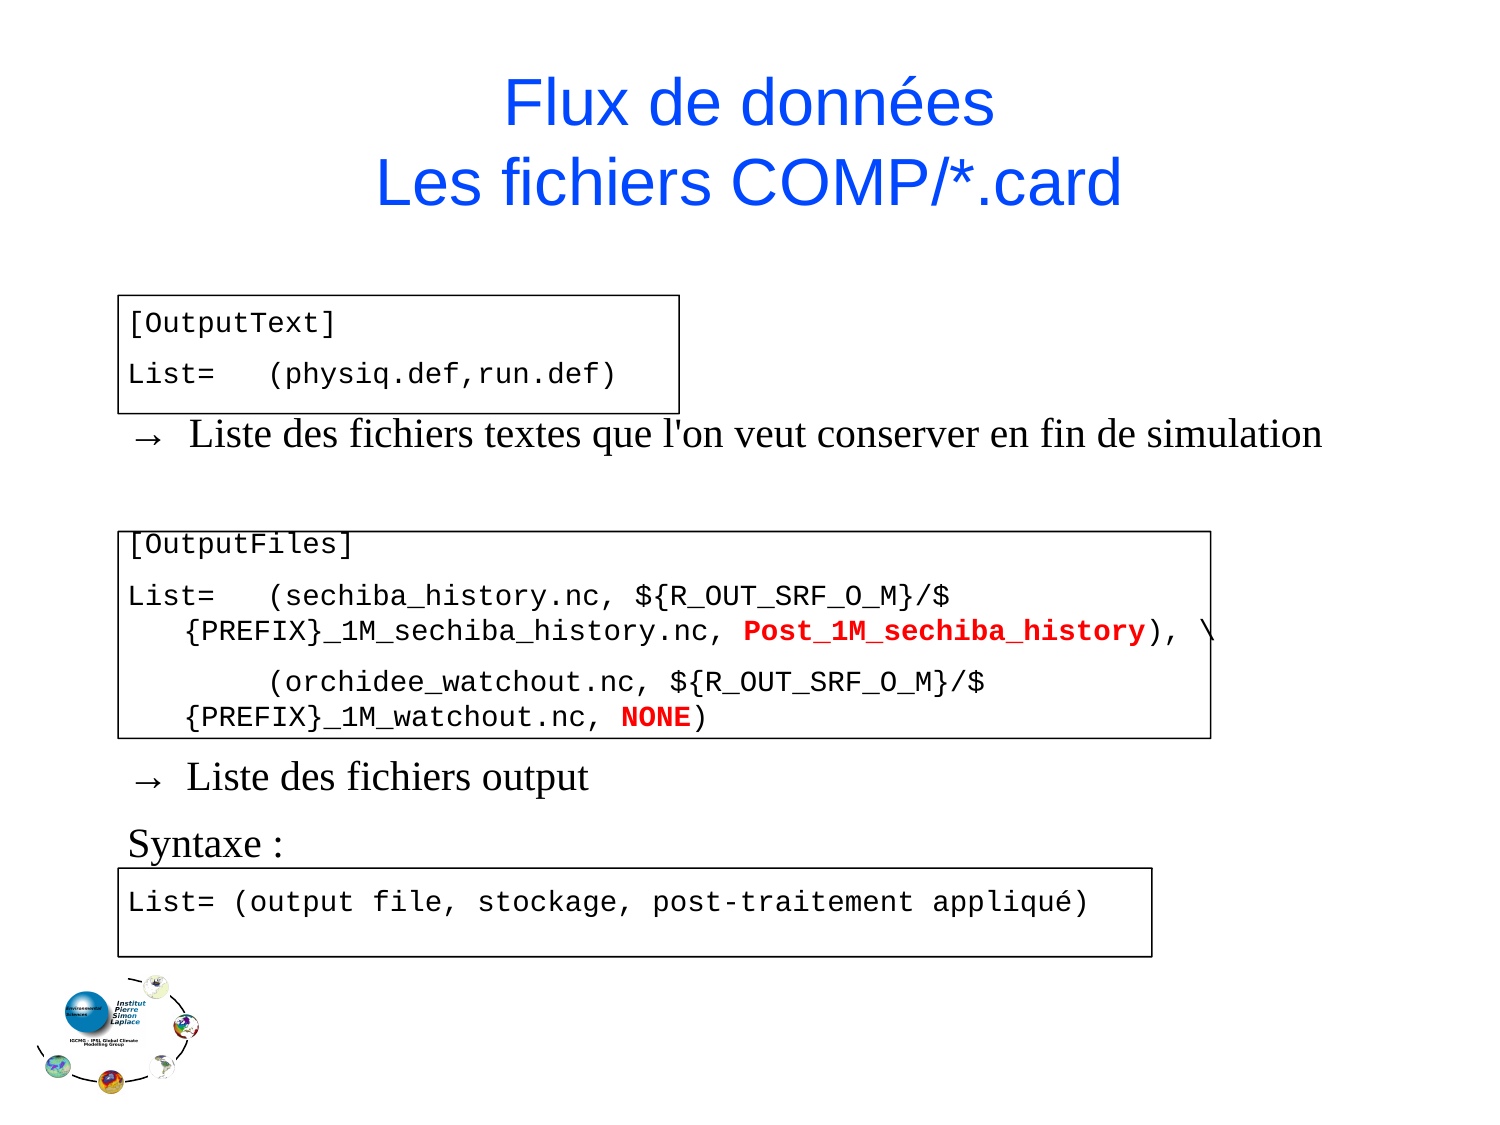

# Flux de données Les fichiers COMP/*.card
[OutputText]
List= (physiq.def,run.def)
→ Liste des fichiers textes que l'on veut conserver en fin de simulation
[OutputFiles]
List= (sechiba_history.nc, ${R_OUT_SRF_O_M}/${PREFIX}_1M_sechiba_history.nc, Post_1M_sechiba_history), \
 (orchidee_watchout.nc, ${R_OUT_SRF_O_M}/${PREFIX}_1M_watchout.nc, NONE)
→ Liste des fichiers output
Syntaxe :
List= (output file, stockage, post-traitement appliqué)